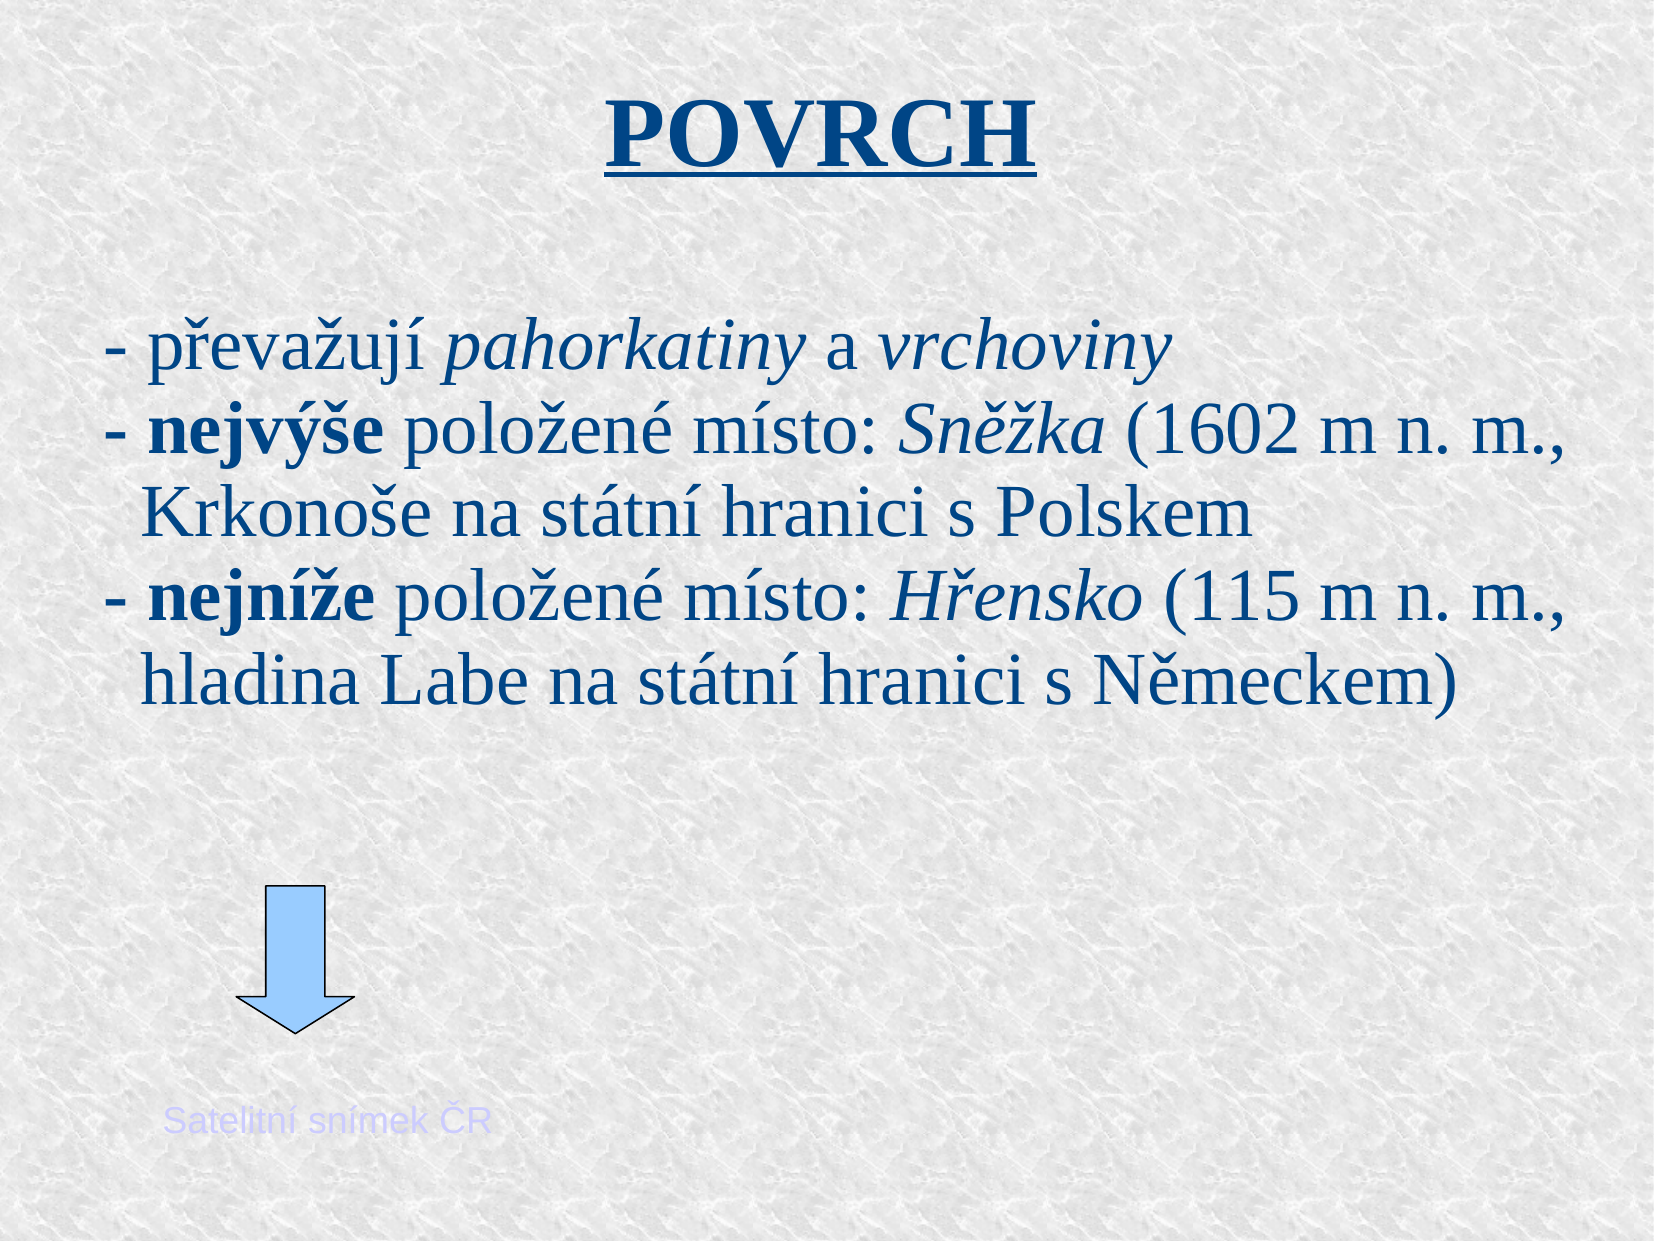

# POVRCH
- převažují pahorkatiny a vrchoviny
- nejvýše položené místo: Sněžka (1602 m n. m., Krkonoše na státní hranici s Polskem
- nejníže položené místo: Hřensko (115 m n. m., hladina Labe na státní hranici s Německem)
Satelitní snímek ČR